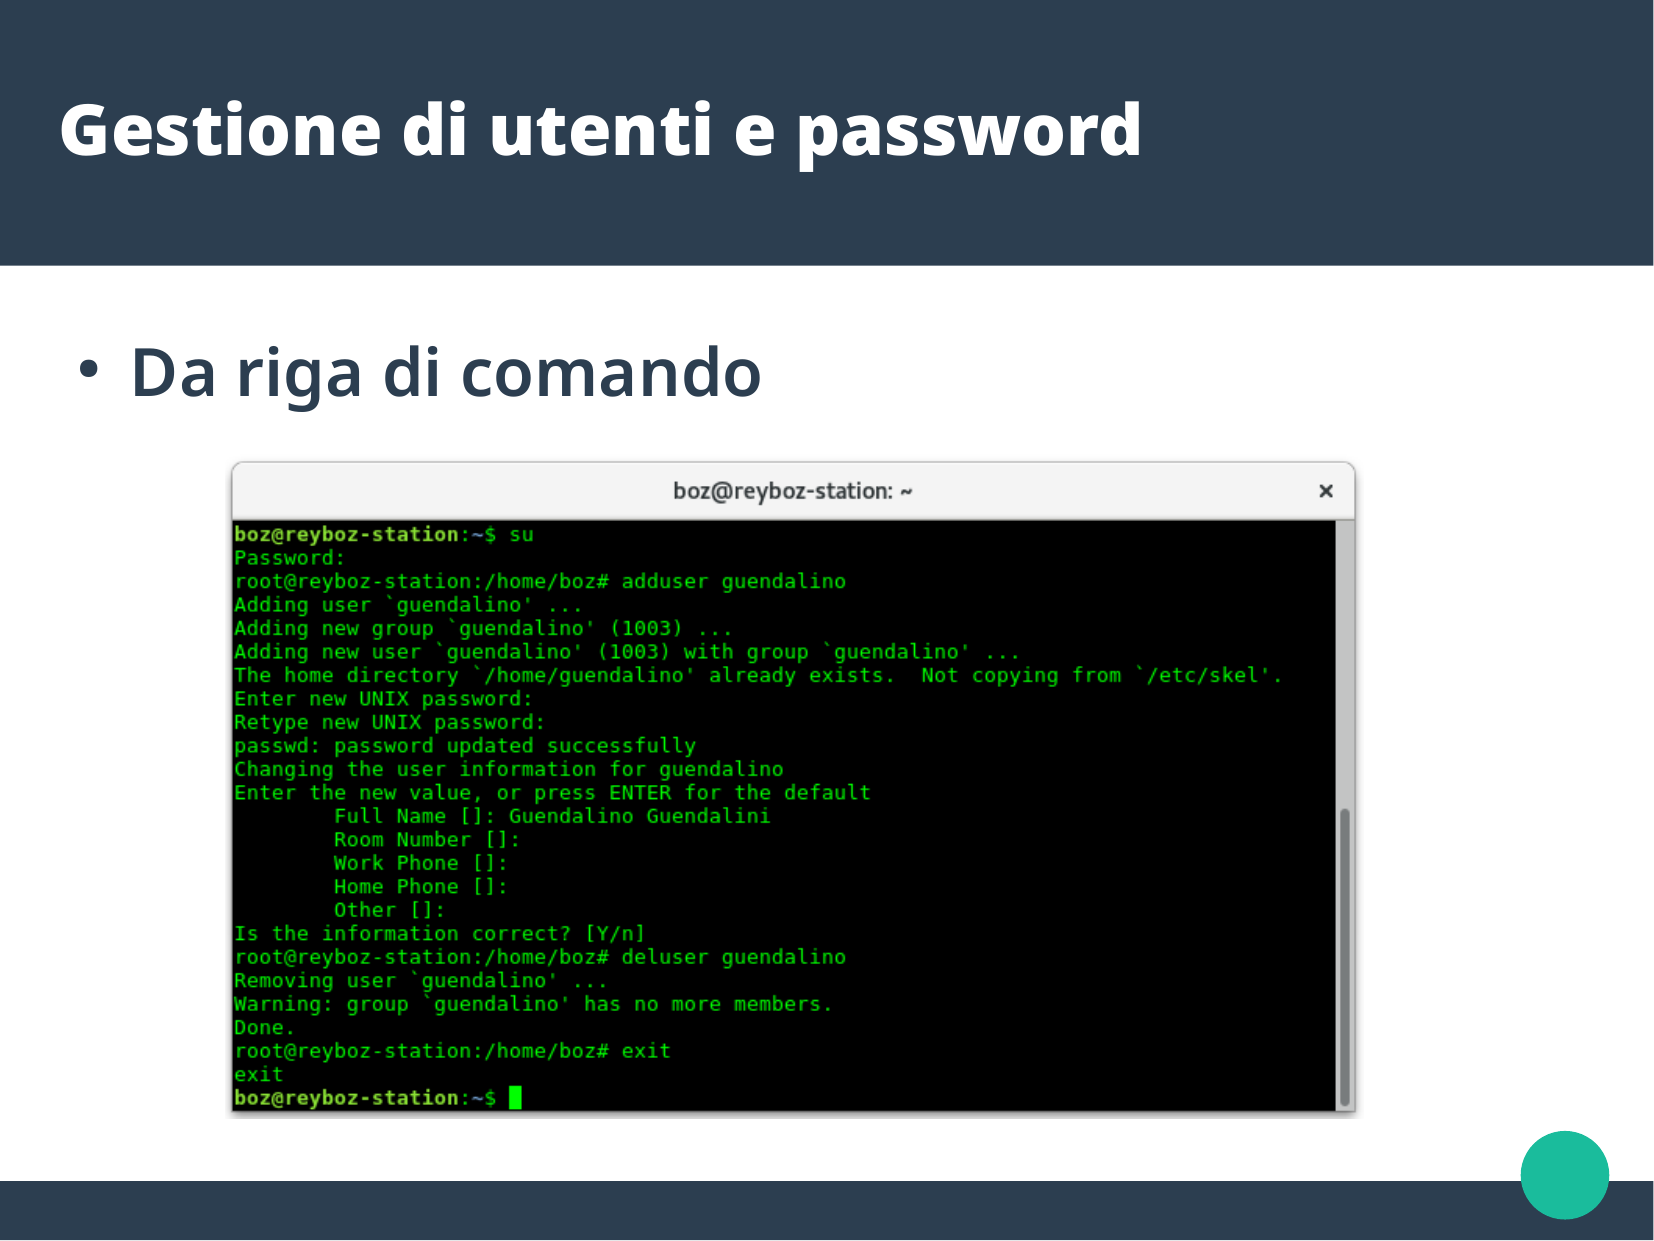

# Gestione di utenti e password
Da riga di comando